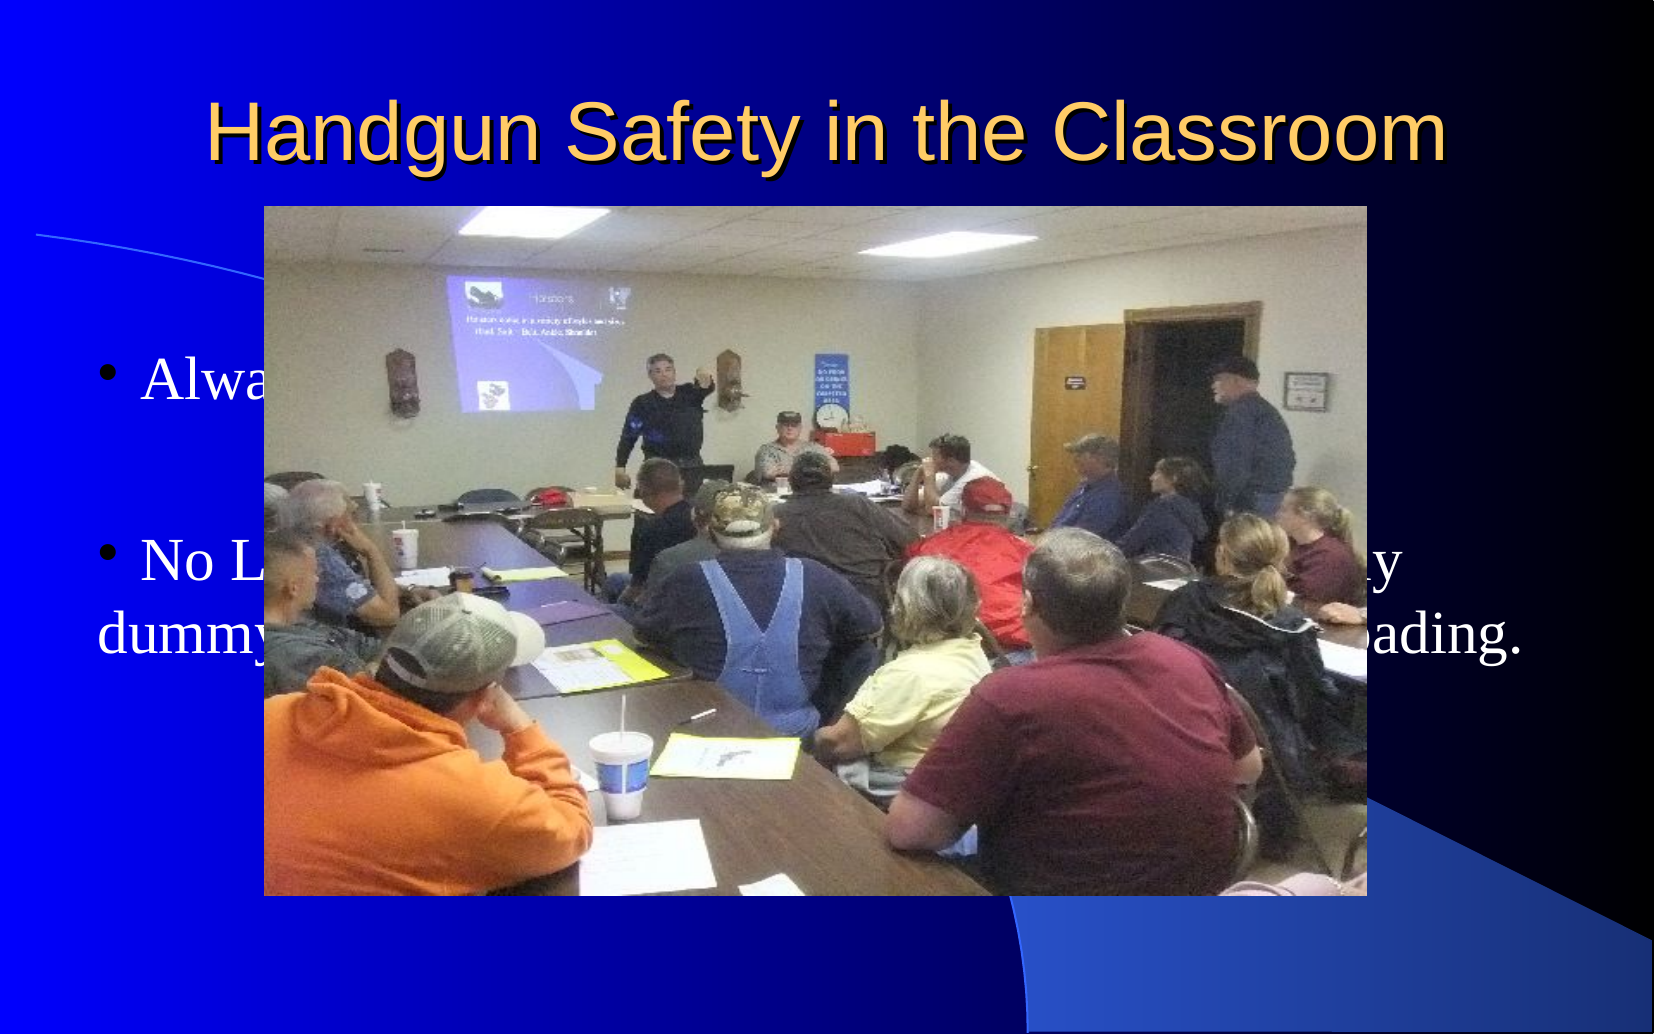

# Handgun Safety in the Classroom
 Always practice Rules for Safe Handling
 No Live Ammunition in The Classroom - Use only dummy training rounds to practice loading and unloading.